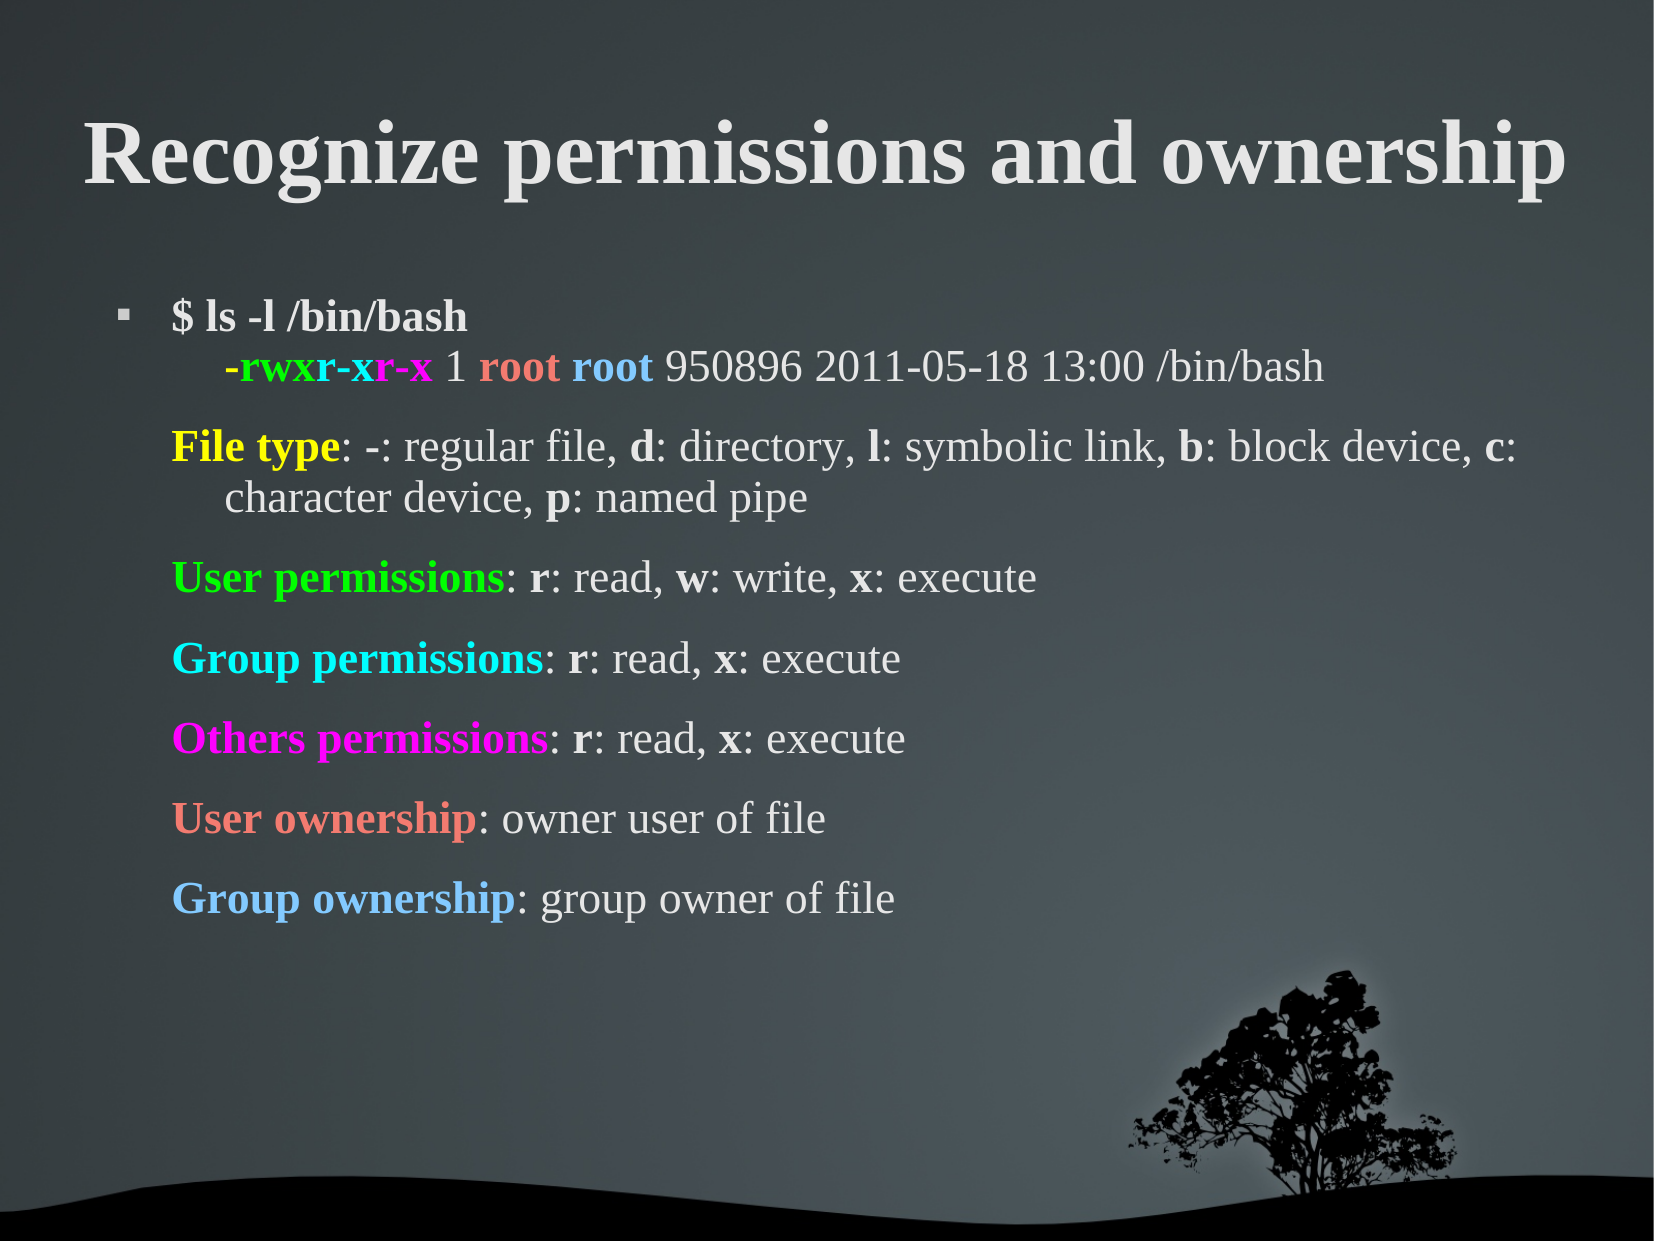

# Recognize permissions and ownership
$ ls -l /bin/bash
-rwxr-xr-x 1 root root 950896 2011-05-18 13:00 /bin/bash
File type: -: regular file, d: directory, l: symbolic link, b: block device, c: character device, p: named pipe
User permissions: r: read, w: write, x: execute
Group permissions: r: read, x: execute
Others permissions: r: read, x: execute
User ownership: owner user of file
Group ownership: group owner of file